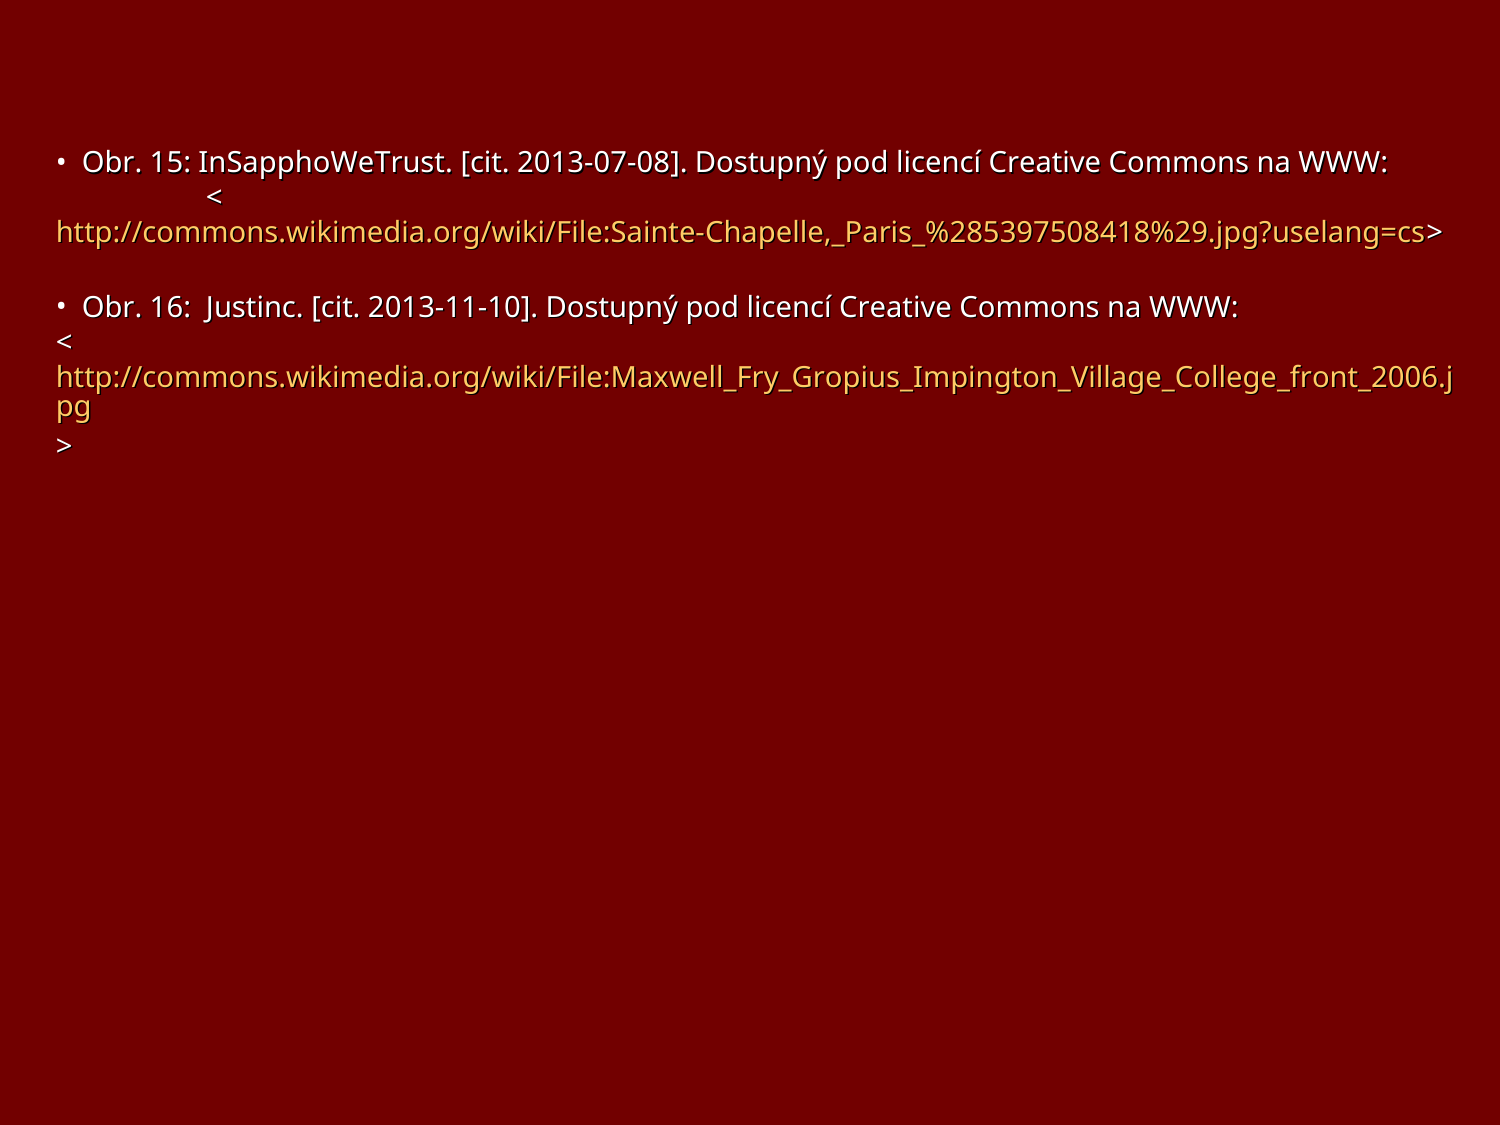

Obr. 15: InSapphoWeTrust. [cit. 2013-07-08]. Dostupný pod licencí Creative Commons na WWW:
	<http://commons.wikimedia.org/wiki/File:Sainte-Chapelle,_Paris_%285397508418%29.jpg?uselang=cs>
 Obr. 16: Justinc. [cit. 2013-11-10]. Dostupný pod licencí Creative Commons na WWW:
<http://commons.wikimedia.org/wiki/File:Maxwell_Fry_Gropius_Impington_Village_College_front_2006.jpg>